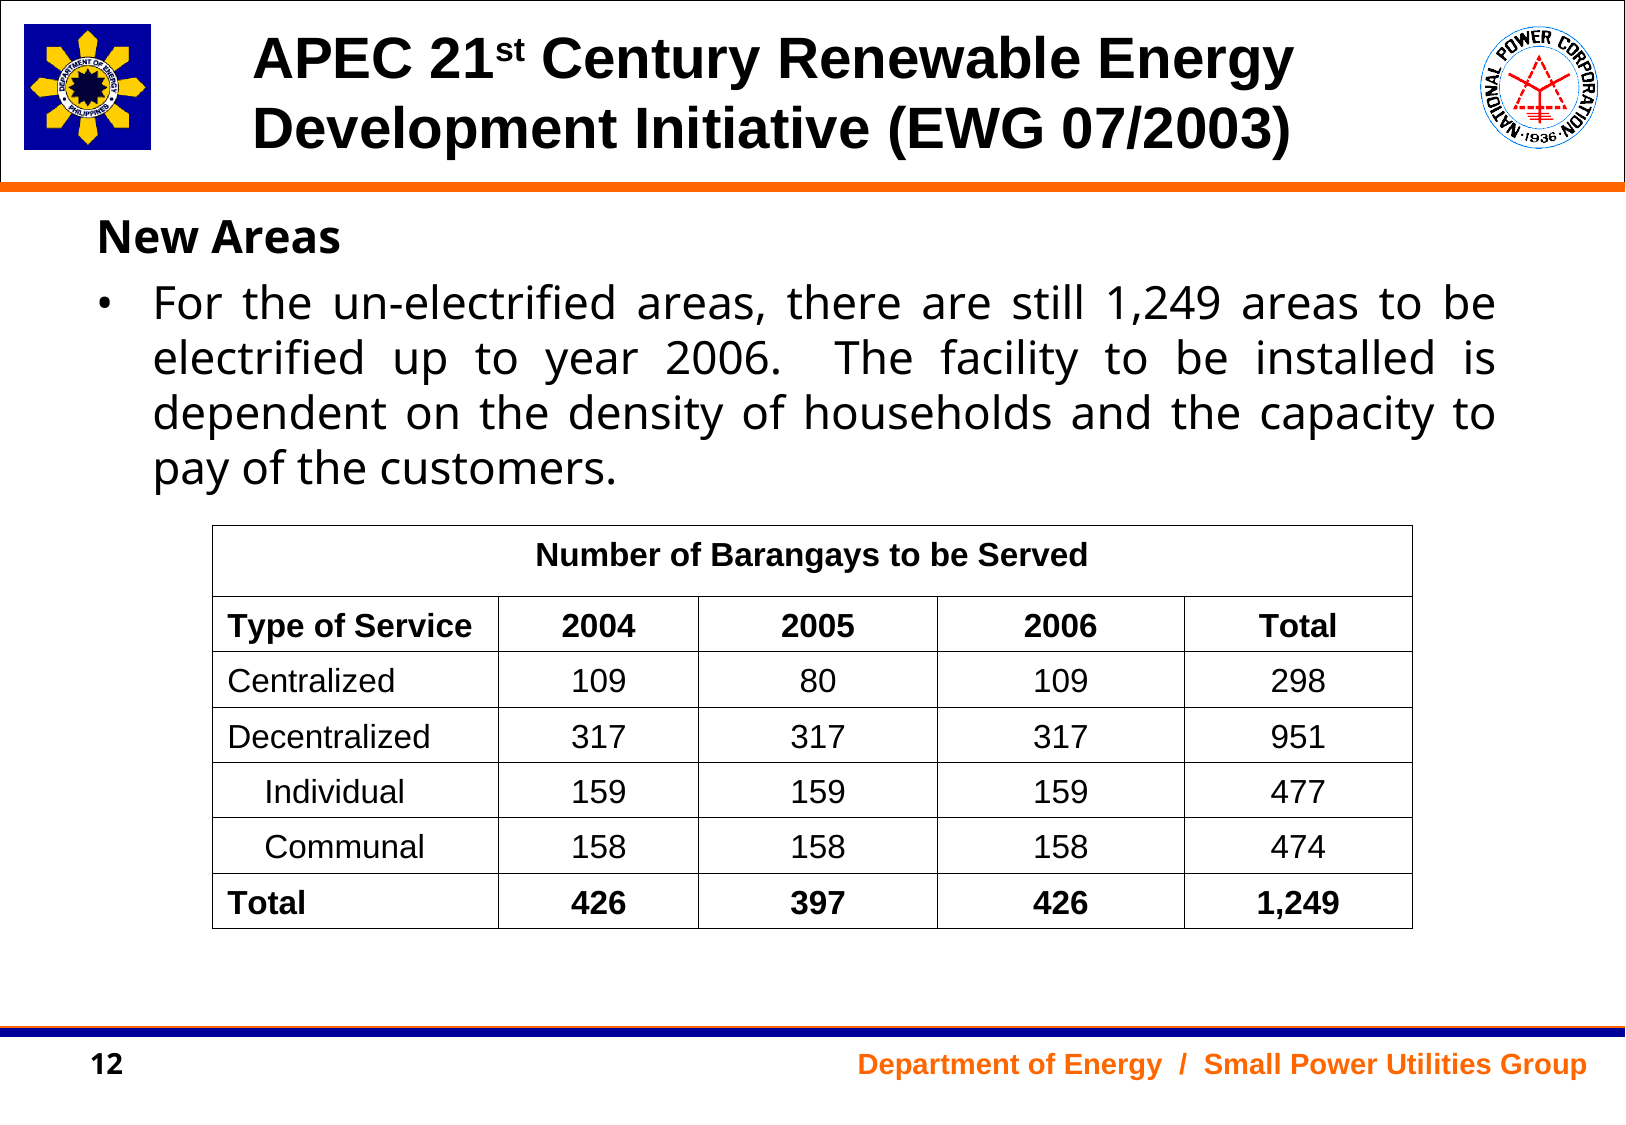

#
New Areas
For the un-electrified areas, there are still 1,249 areas to be electrified up to year 2006. The facility to be installed is dependent on the density of households and the capacity to pay of the customers.
| Number of Barangays to be Served | | | | |
| --- | --- | --- | --- | --- |
| Type of Service | 2004 | 2005 | 2006 | Total |
| Centralized | 109 | 80 | 109 | 298 |
| Decentralized | 317 | 317 | 317 | 951 |
| Individual | 159 | 159 | 159 | 477 |
| Communal | 158 | 158 | 158 | 474 |
| Total | 426 | 397 | 426 | 1,249 |
12